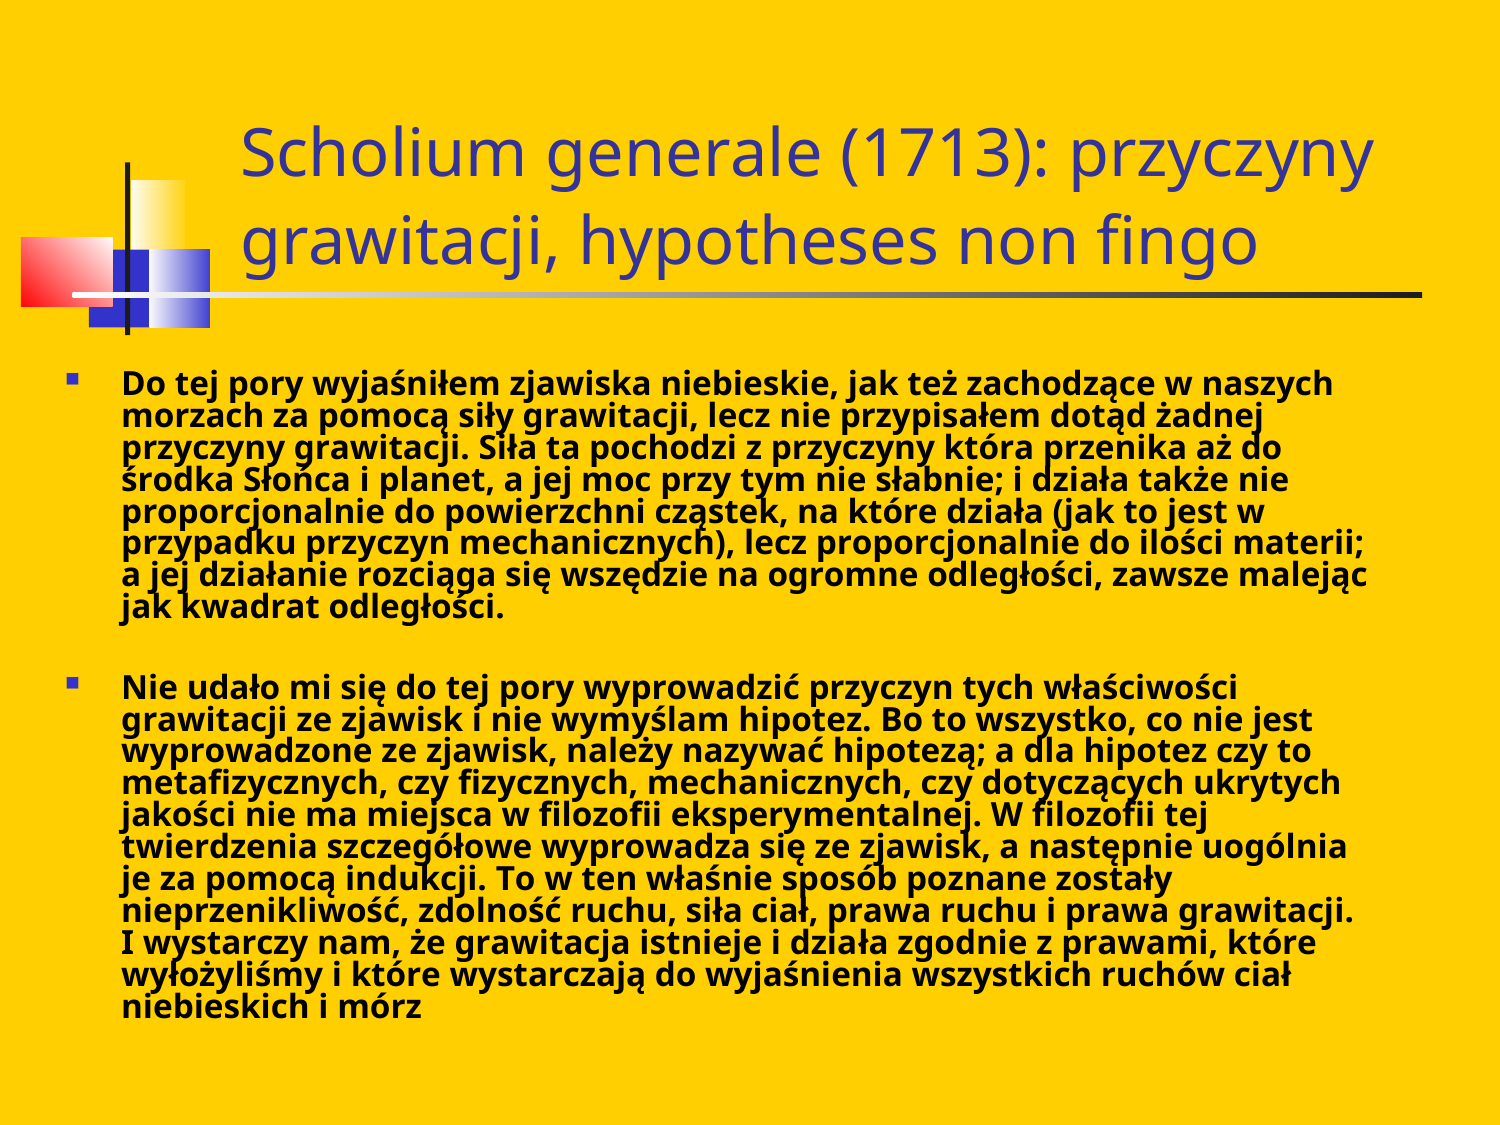

# Scholium generale (1713): przyczyny grawitacji, hypotheses non fingo
Do tej pory wyjaśniłem zjawiska niebieskie, jak też zachodzące w naszych morzach za pomocą siły grawitacji, lecz nie przypisałem dotąd żadnej przyczyny grawitacji. Siła ta pochodzi z przyczyny która przenika aż do środka Słońca i planet, a jej moc przy tym nie słabnie; i działa także nie proporcjonalnie do powierzchni cząstek, na które działa (jak to jest w przypadku przyczyn mechanicznych), lecz proporcjonalnie do ilości materii; a jej działanie rozciąga się wszędzie na ogromne odległości, zawsze malejąc jak kwadrat odległości.
Nie udało mi się do tej pory wyprowadzić przyczyn tych właściwości grawitacji ze zjawisk i nie wymyślam hipotez. Bo to wszystko, co nie jest wyprowadzone ze zjawisk, należy nazywać hipotezą; a dla hipotez czy to metafizycznych, czy fizycznych, mechanicznych, czy dotyczących ukrytych jakości nie ma miejsca w filozofii eksperymentalnej. W filozofii tej twierdzenia szczegółowe wyprowadza się ze zjawisk, a następnie uogólnia je za pomocą indukcji. To w ten właśnie sposób poznane zostały nieprzenikliwość, zdolność ruchu, siła ciał, prawa ruchu i prawa grawitacji. I wystarczy nam, że grawitacja istnieje i dzia­ła zgodnie z prawami, które wyłożyliśmy i które wystarczają do wyjaśnienia wszystkich ruchów ciał niebieskich i mórz